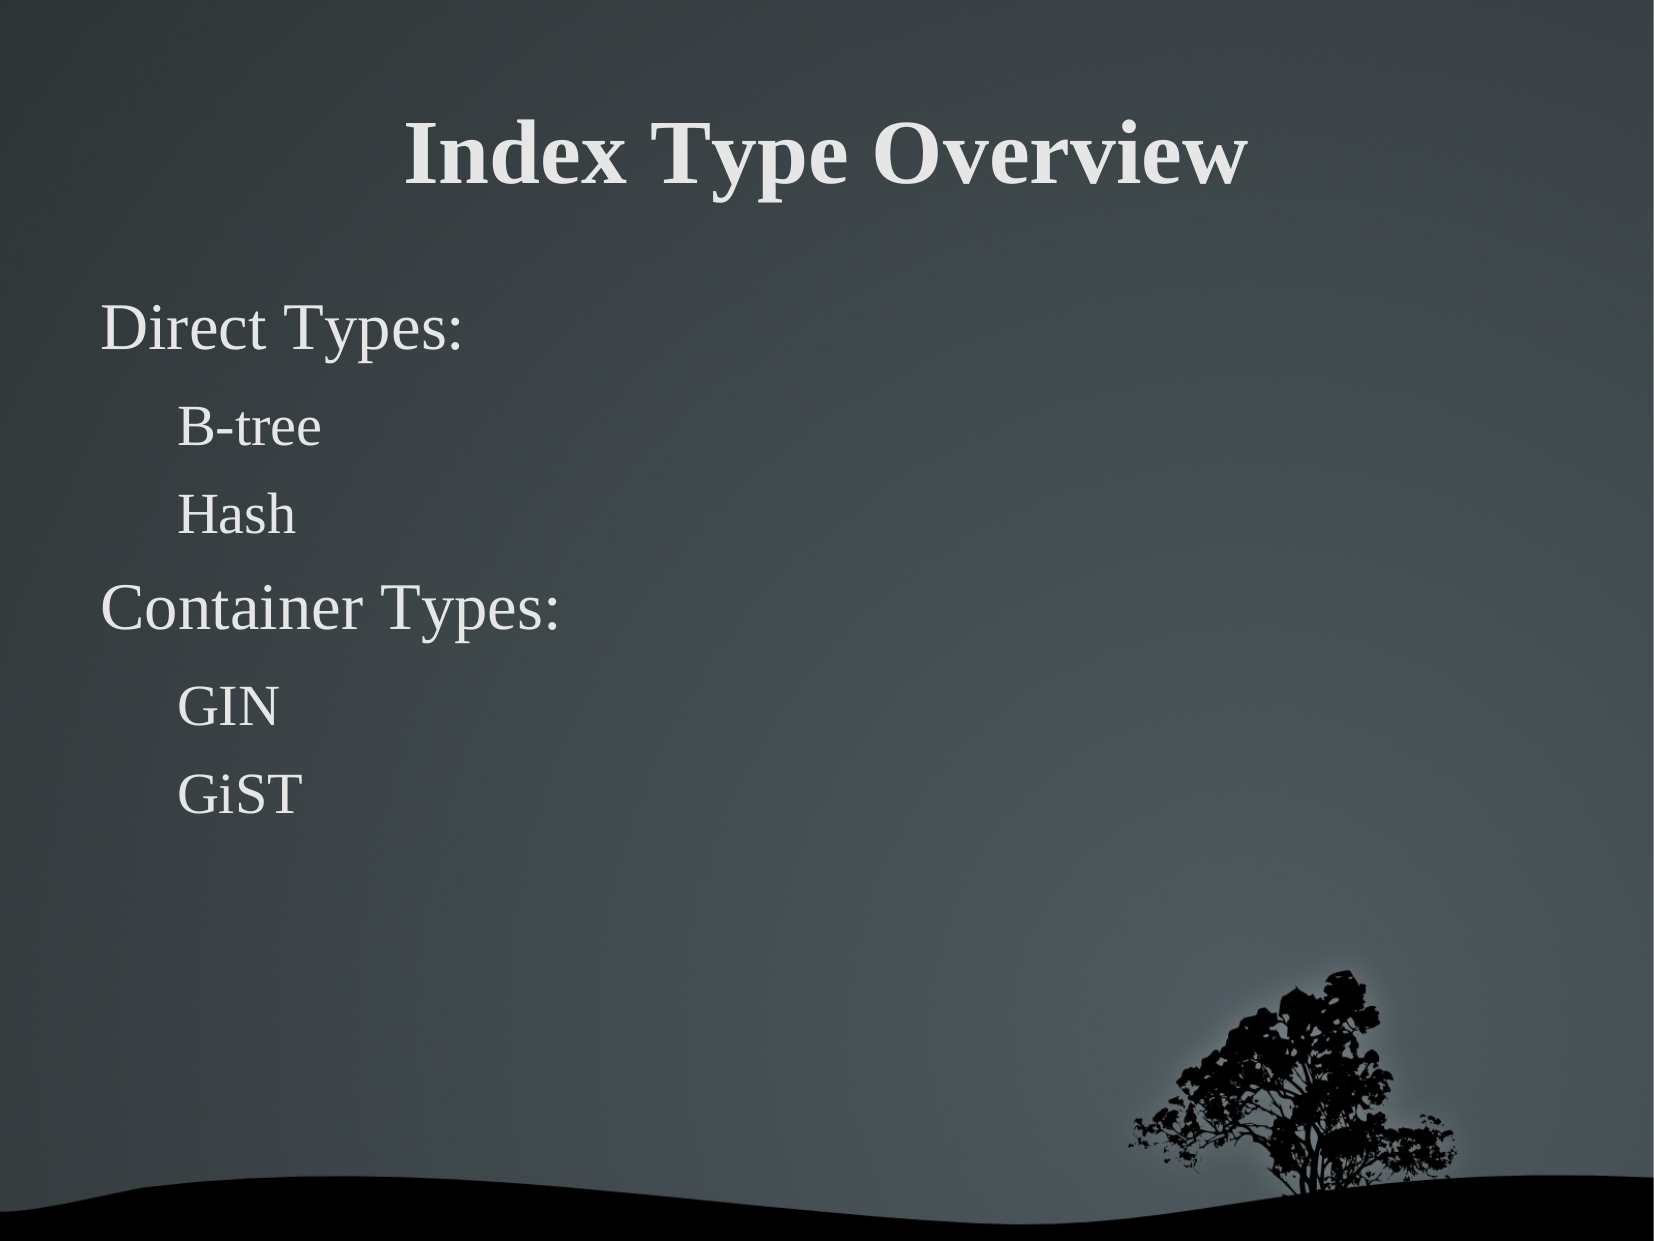

# Index Type Overview
Direct Types:
B-tree
Hash
Container Types:
GIN
GiST